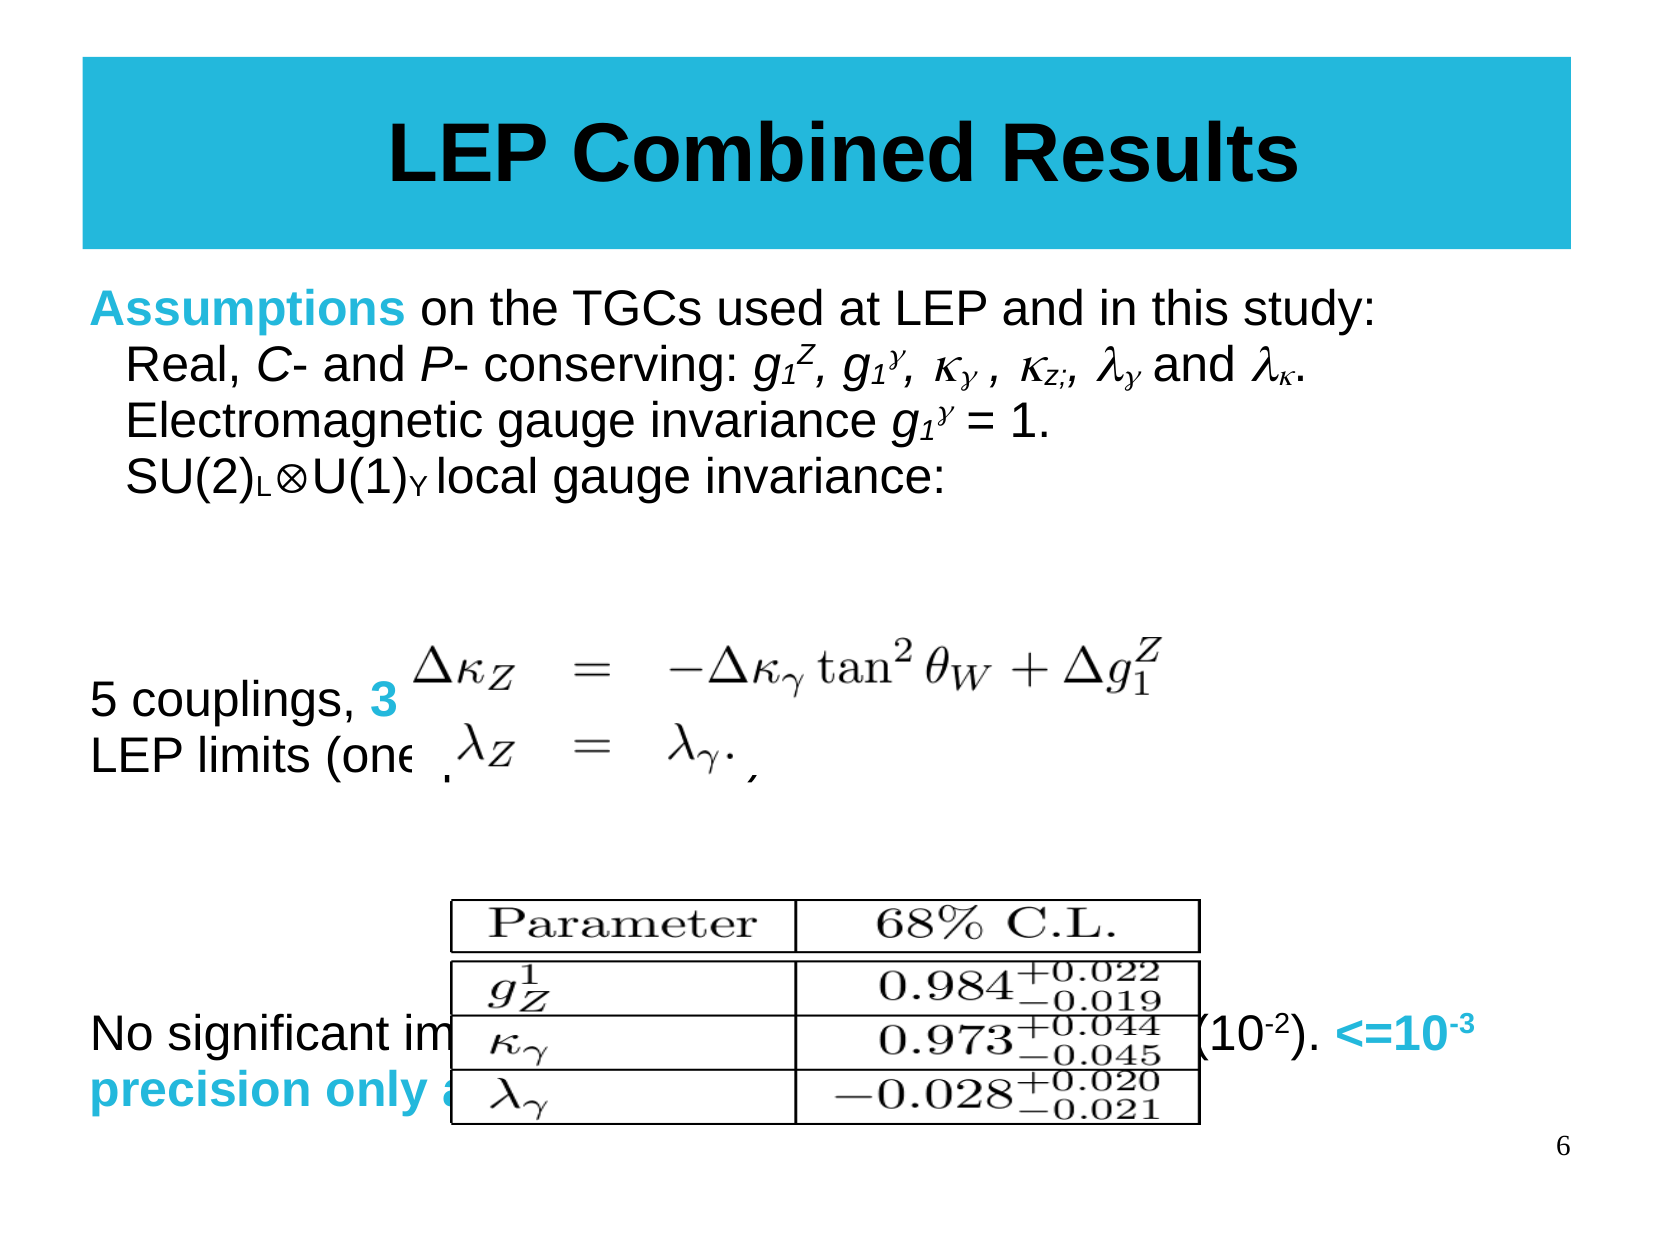

# LEP Combined Results
Assumptions on the TGCs used at LEP and in this study:
Real, C- and P- conserving: g1Z, g1g, kg , kz;, lg and lk.
Electromagnetic gauge invariance g1g = 1.
SU(2)LÄU(1)Y local gauge invariance:
5 couplings, 3 independent.
LEP limits (one-parameter fits):
No significant improvement at Tevatron or LHC: O(10-2). <=10-3 precision only at the ILC.
6